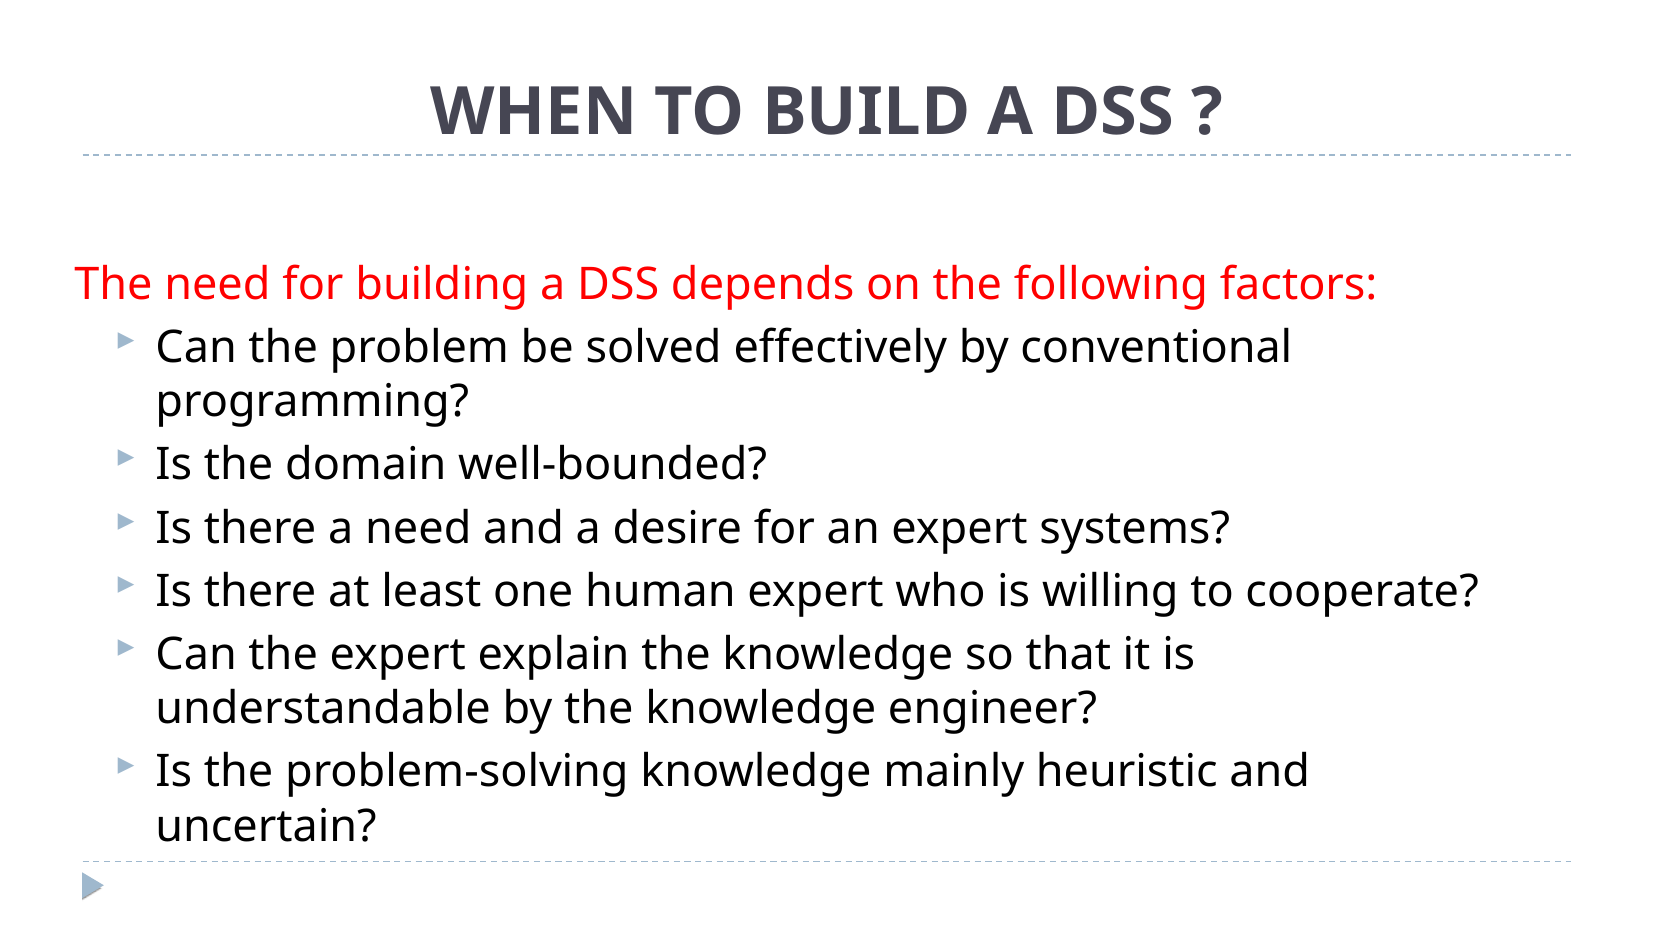

# WHEN TO BUILD A DSS ?
The need for building a DSS depends on the following factors:
Can the problem be solved effectively by conventional programming?
Is the domain well-bounded?
Is there a need and a desire for an expert systems?
Is there at least one human expert who is willing to cooperate?
Can the expert explain the knowledge so that it is understandable by the knowledge engineer?
Is the problem-solving knowledge mainly heuristic and uncertain?